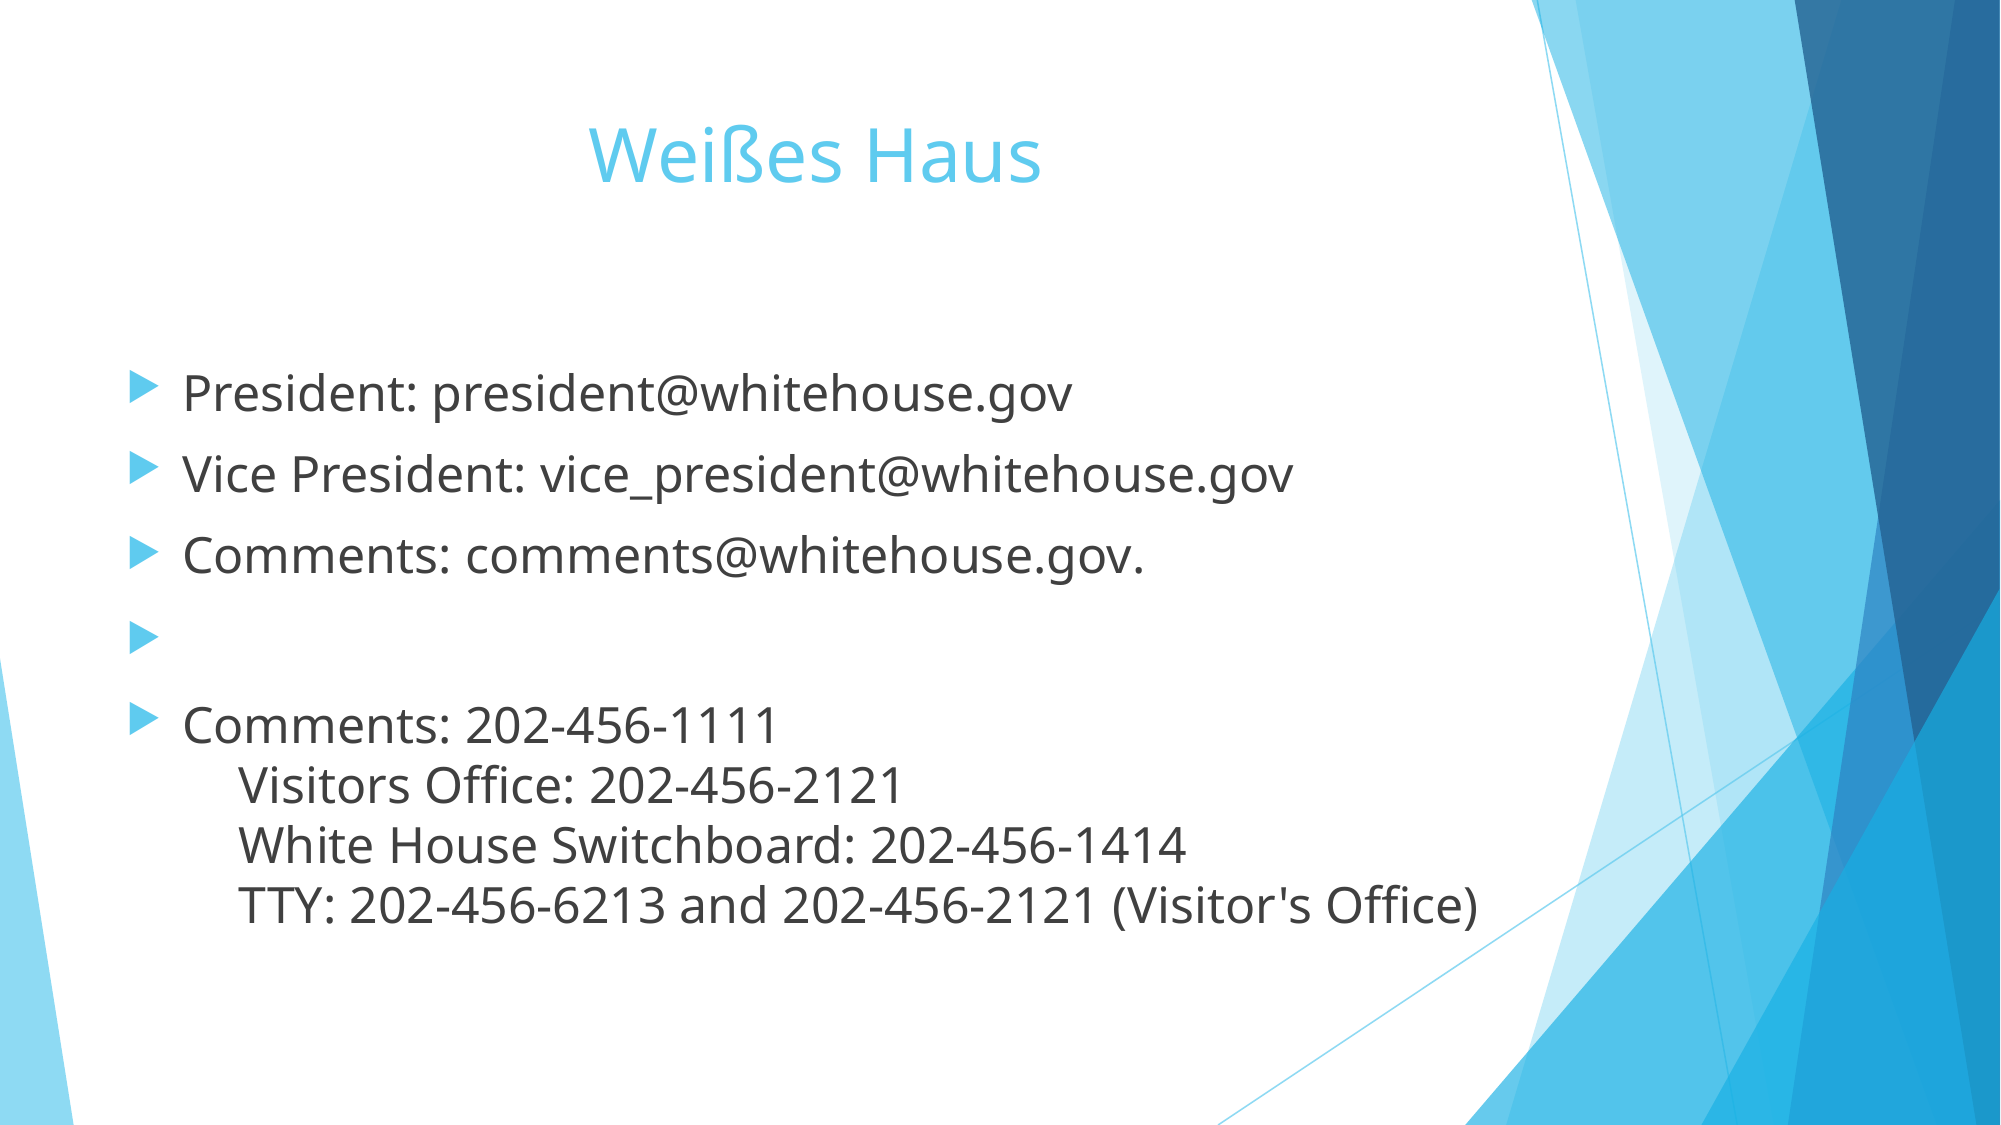

# Weißes Haus
President: president@whitehouse.gov
Vice President: vice_president@whitehouse.gov
Comments: comments@whitehouse.gov.
Comments: 202-456-1111
Visitors Office: 202-456-2121
White House Switchboard: 202-456-1414
TTY: 202-456-6213 and 202-456-2121 (Visitor's Office)